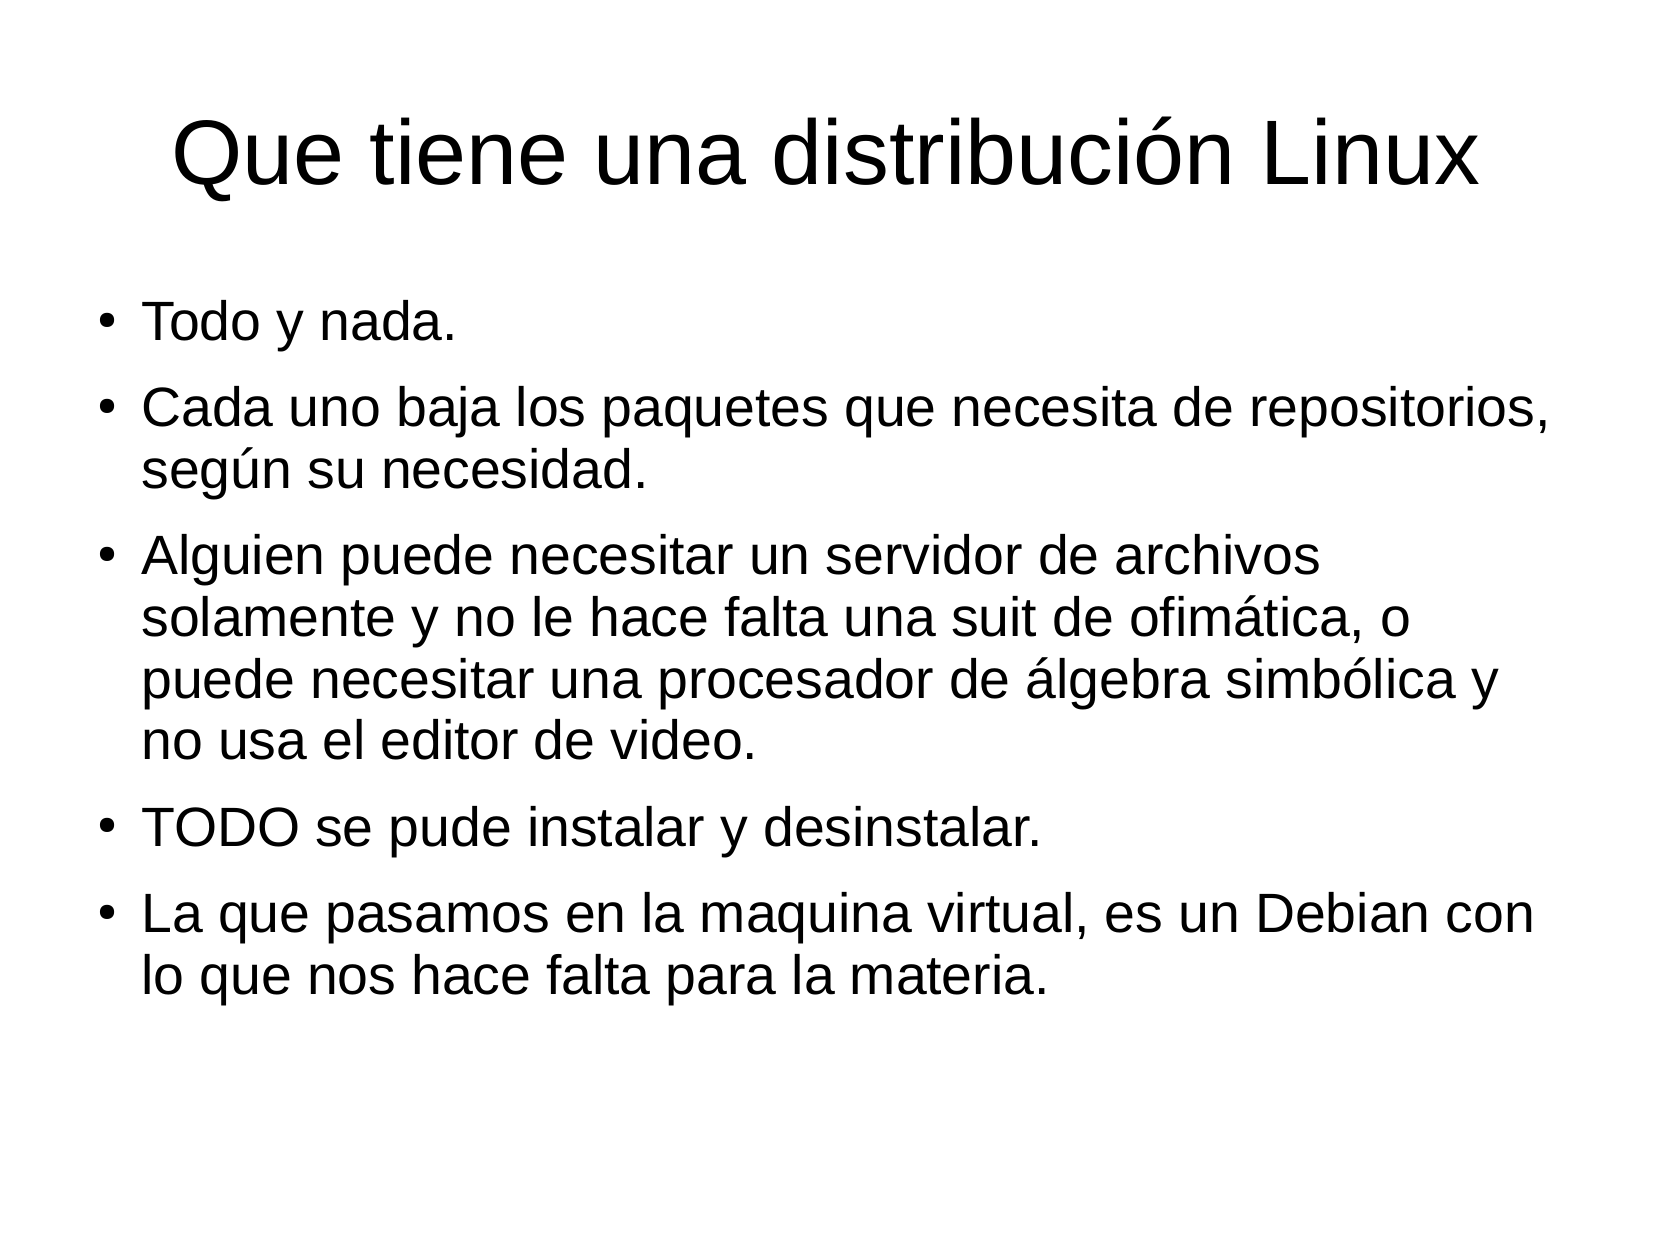

# Que tiene una distribución Linux
Todo y nada.
Cada uno baja los paquetes que necesita de repositorios, según su necesidad.
Alguien puede necesitar un servidor de archivos solamente y no le hace falta una suit de ofimática, o puede necesitar una procesador de álgebra simbólica y no usa el editor de video.
TODO se pude instalar y desinstalar.
La que pasamos en la maquina virtual, es un Debian con lo que nos hace falta para la materia.